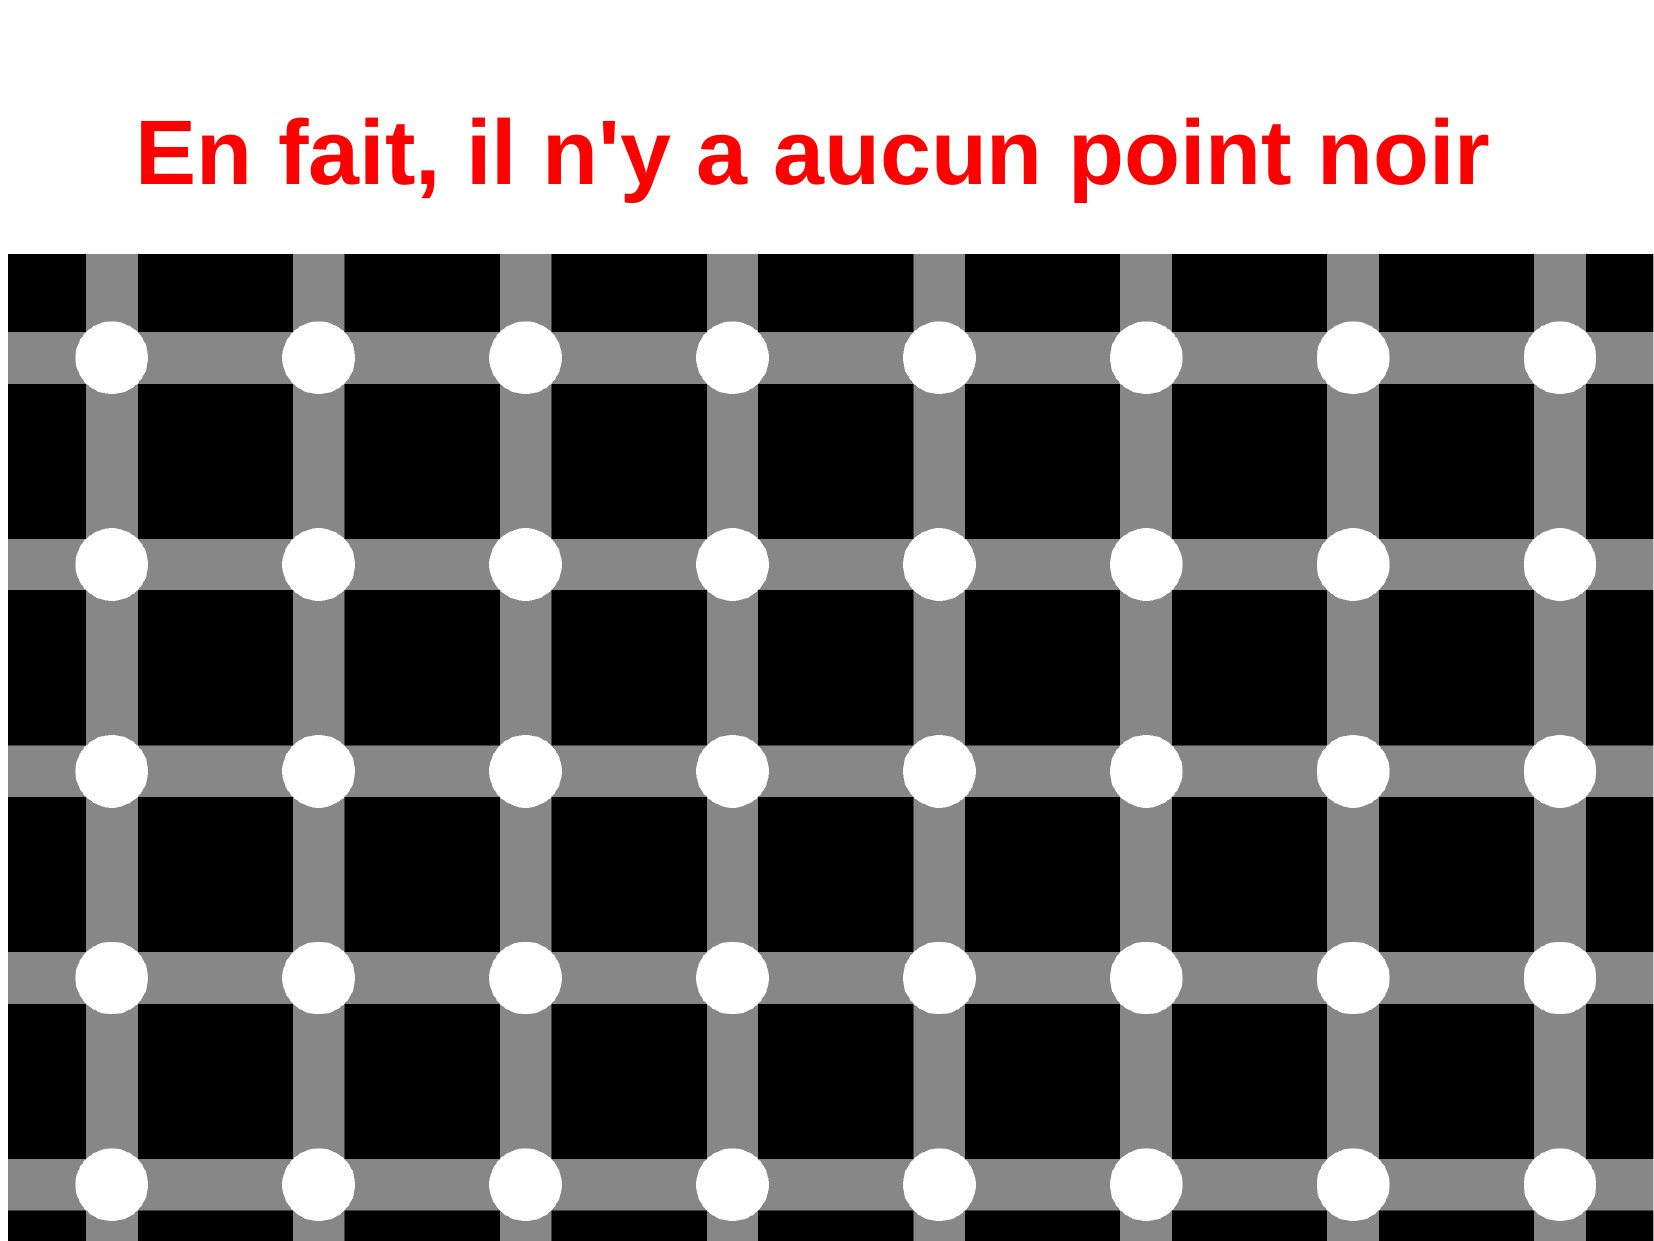

# En fait, il n'y a aucun point noir